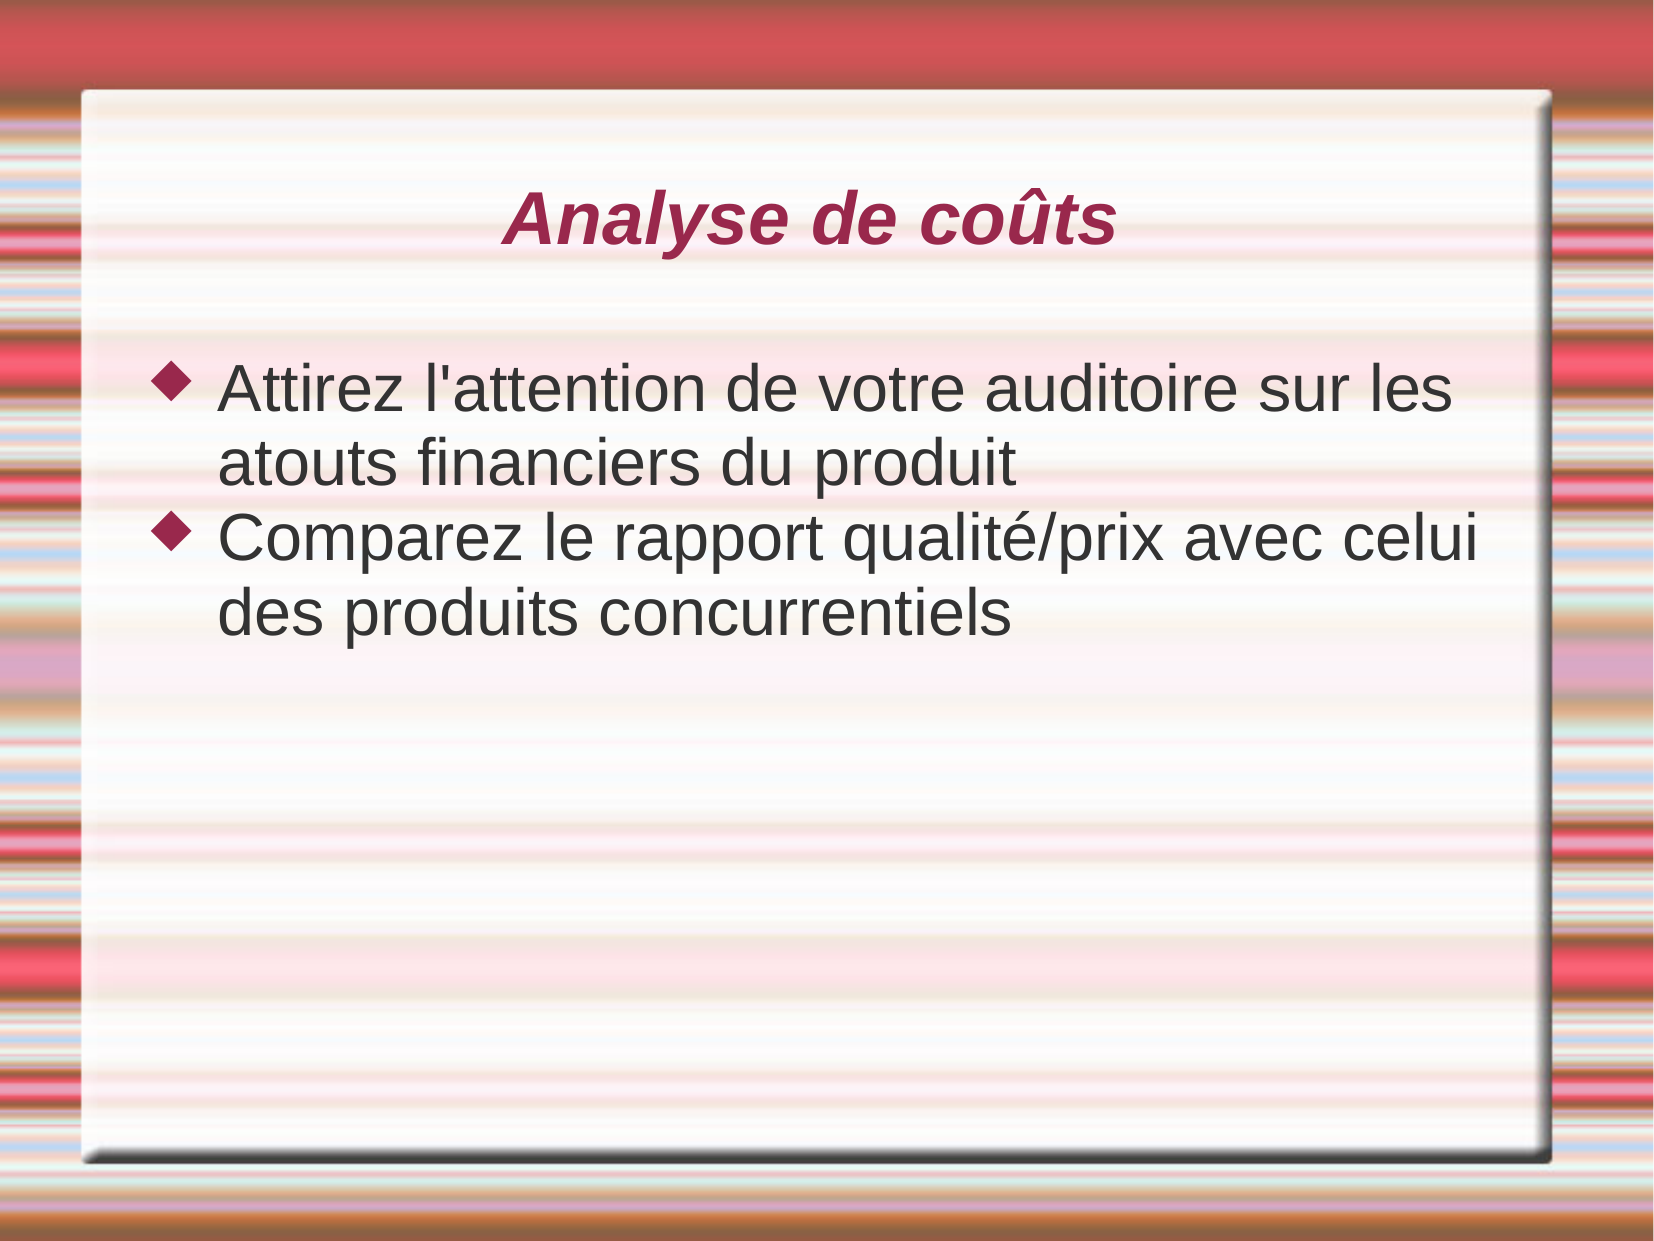

# Analyse de coûts
Attirez l'attention de votre auditoire sur les atouts financiers du produit
Comparez le rapport qualité/prix avec celui des produits concurrentiels